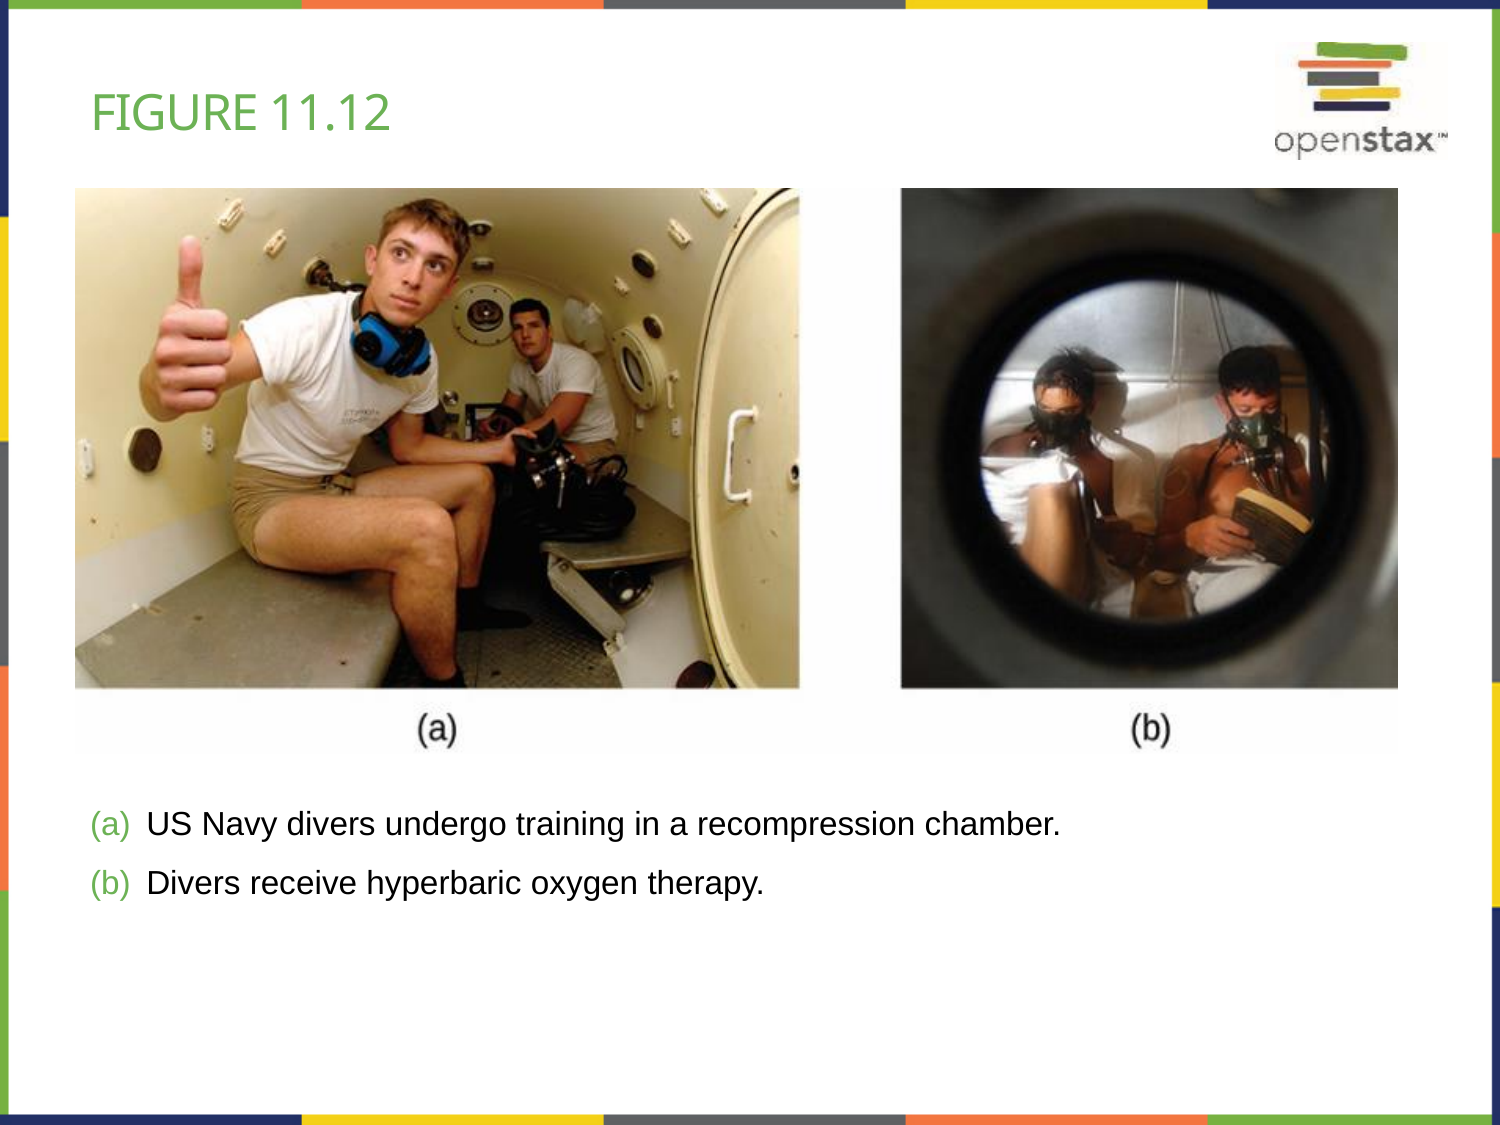

# Figure 11.12
US Navy divers undergo training in a recompression chamber.
Divers receive hyperbaric oxygen therapy.